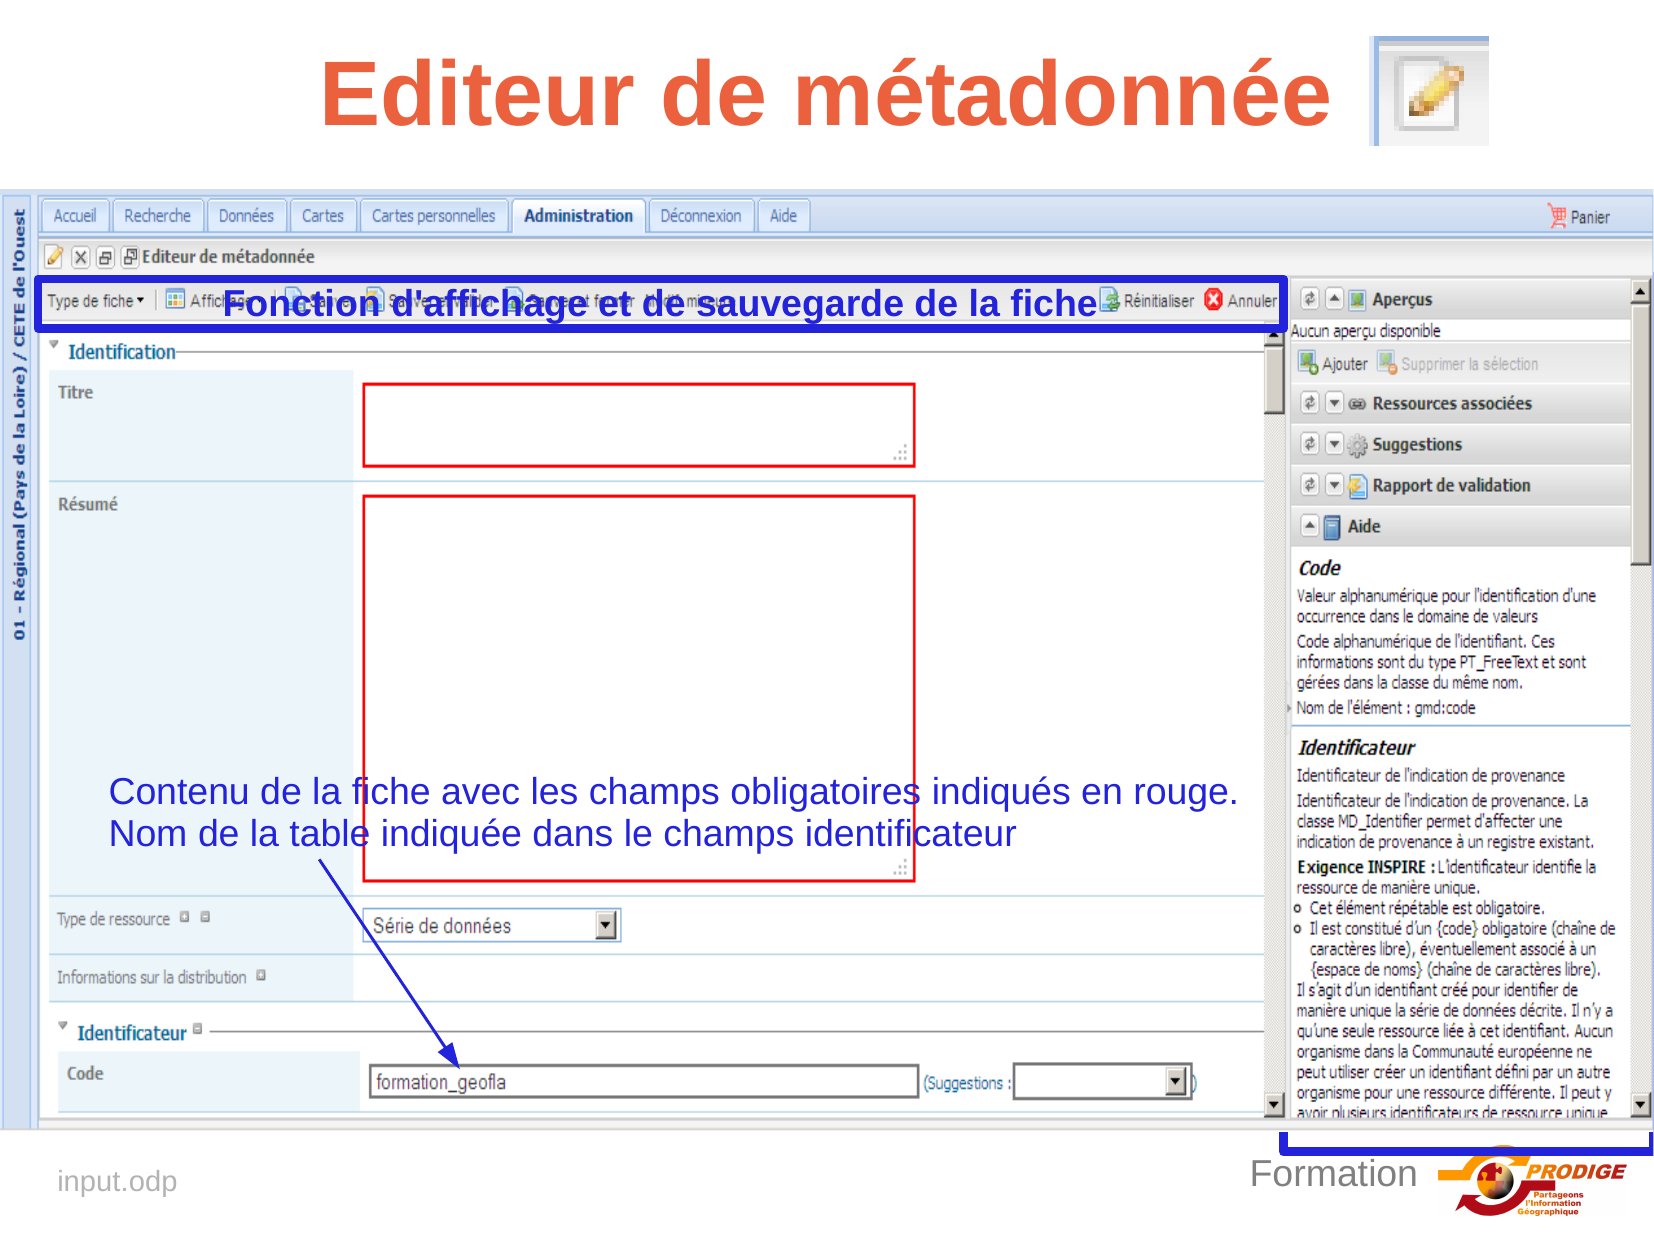

# Editeur de métadonnée
Outils d'aide
à la saisie
Fonction d'affichage et de sauvegarde de la fiche
Contenu de la fiche avec les champs obligatoires indiqués en rouge.
Nom de la table indiquée dans le champs identificateur